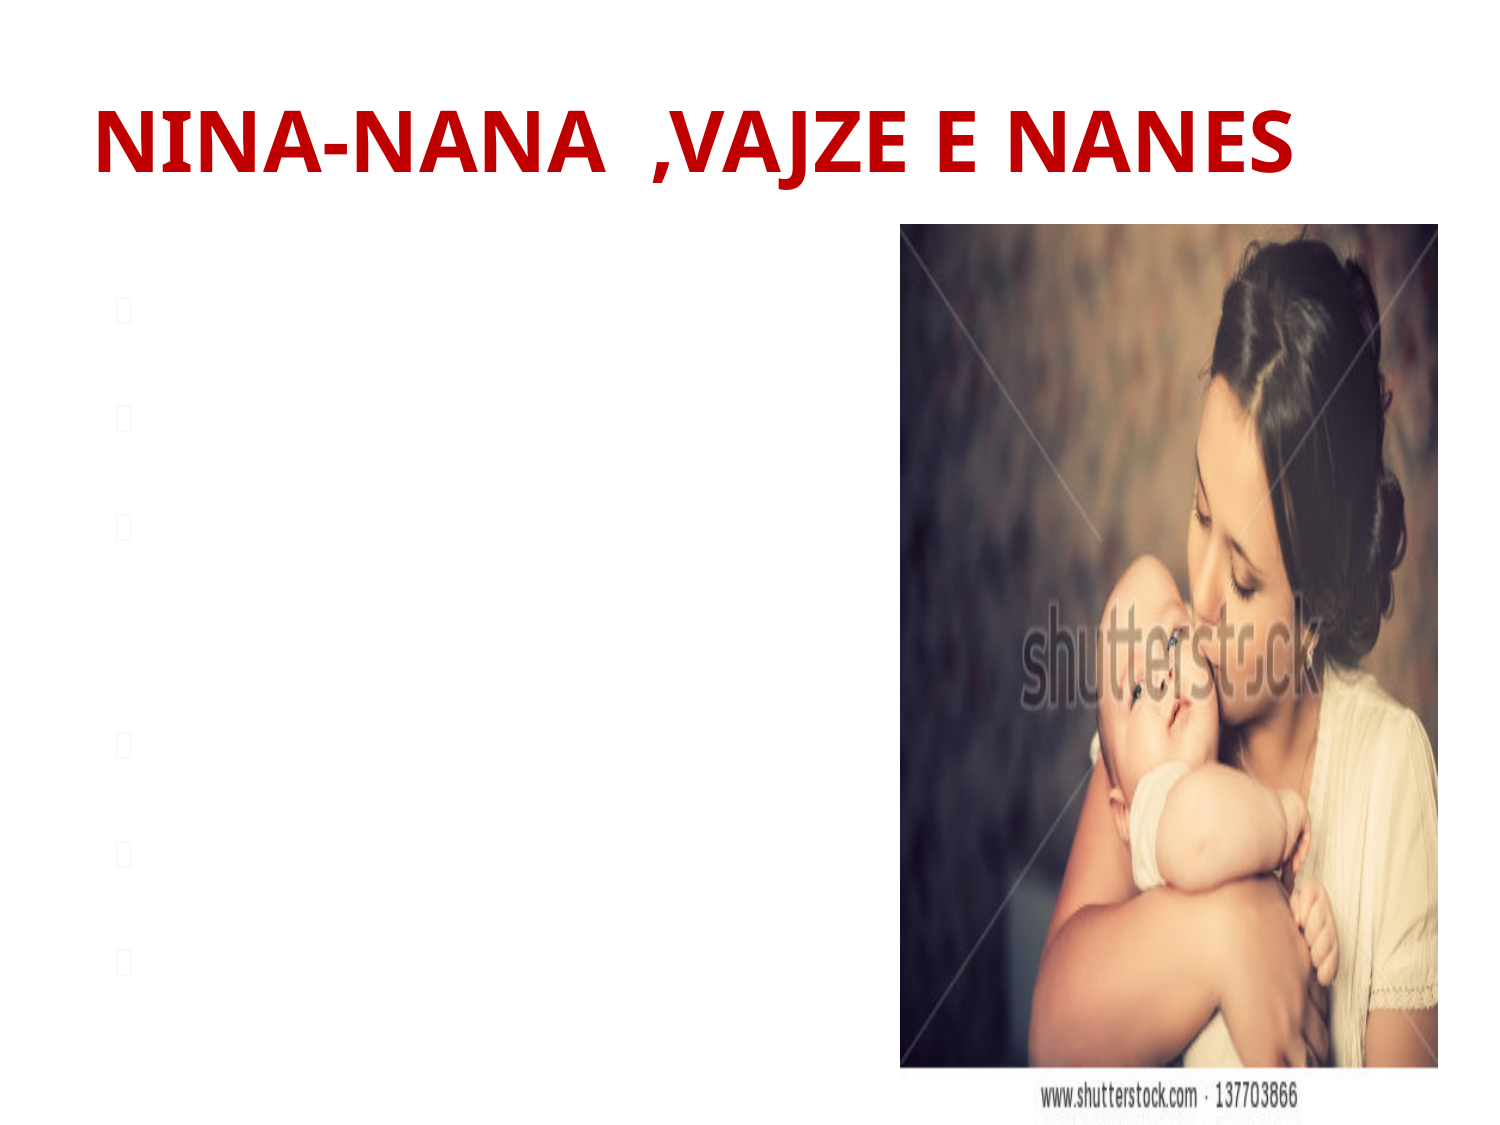

# NINA-NANA ,VAJZE E NANES
Nina –nana,vajze e nanes,
Mori cuce,per bukuri
U bafsh si lule per hijeshi!
Fli ,mori cuce e mbylli syte,
Celi si yjet e celi si hane
Ani te rrisin babe e nane……….